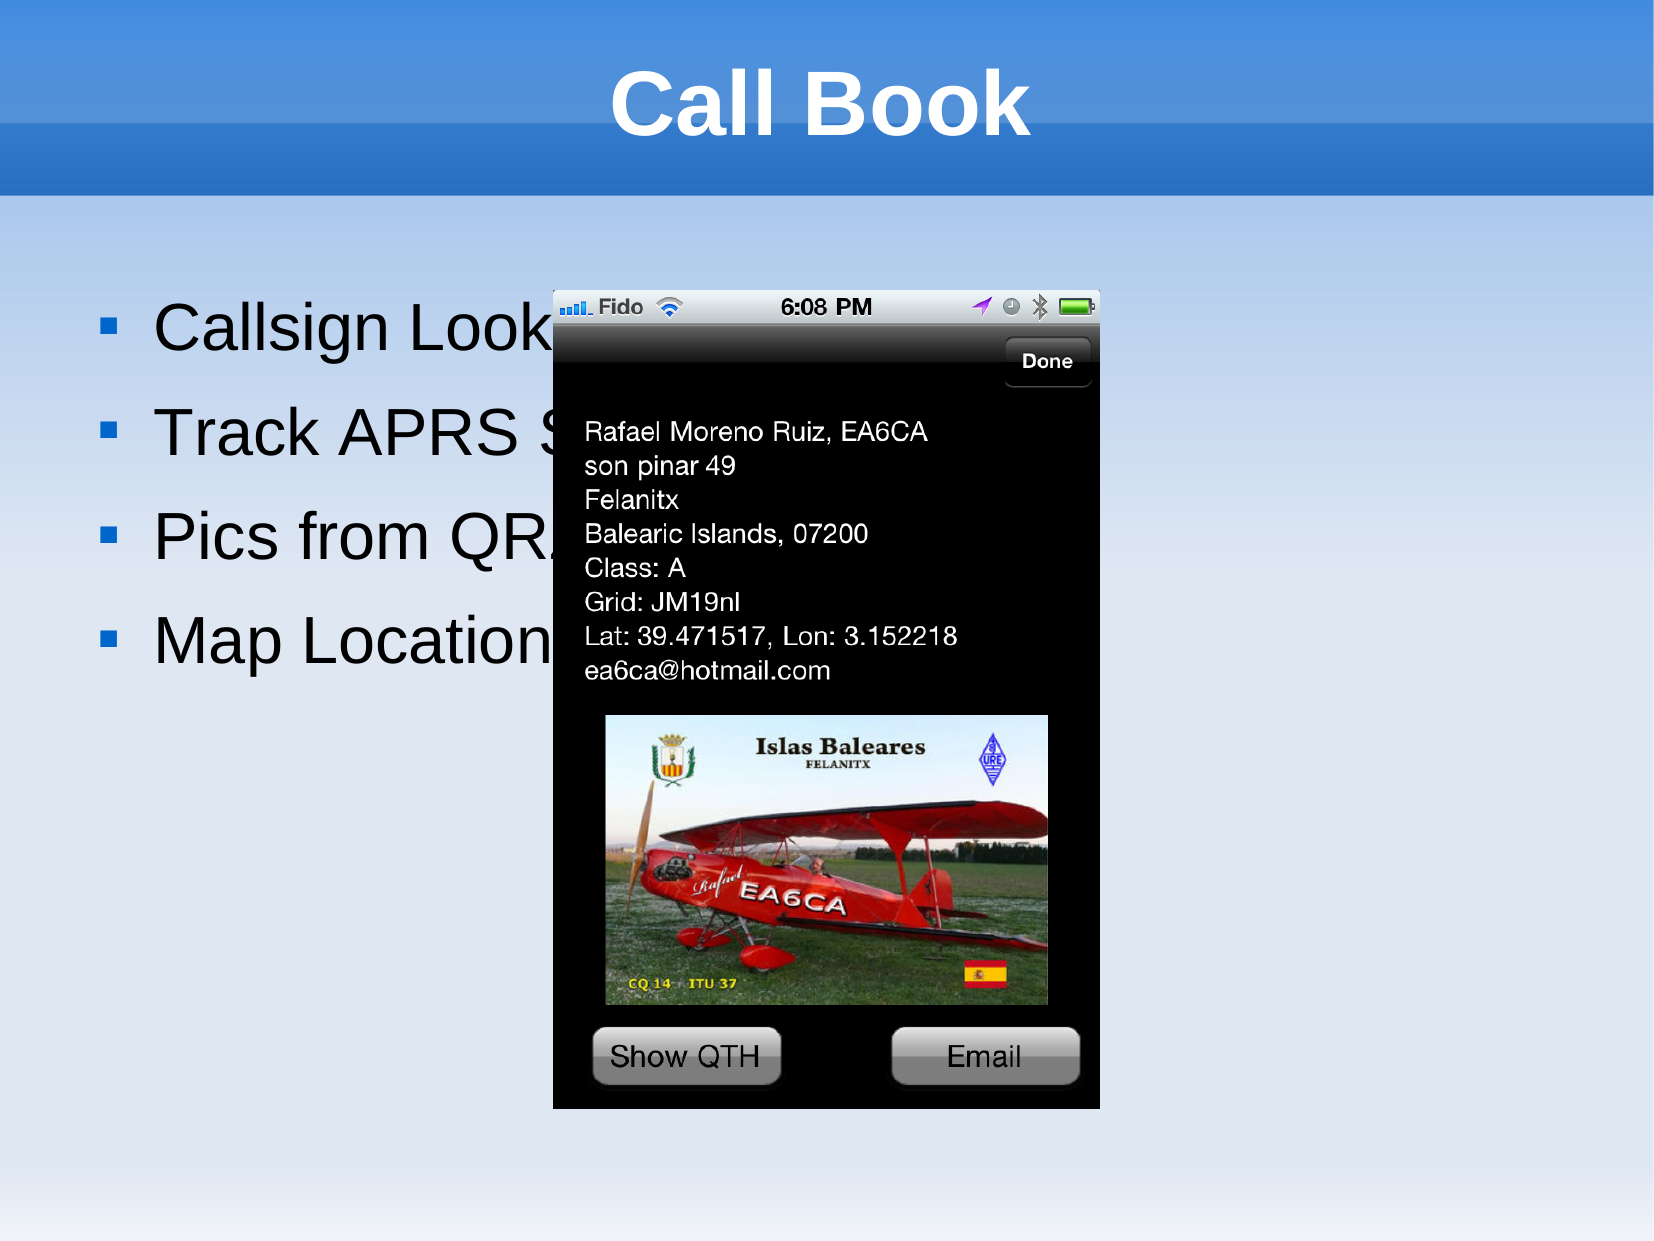

# Call Book
Callsign Lookup
Track APRS Stations
Pics from QRZ.com
Map Location